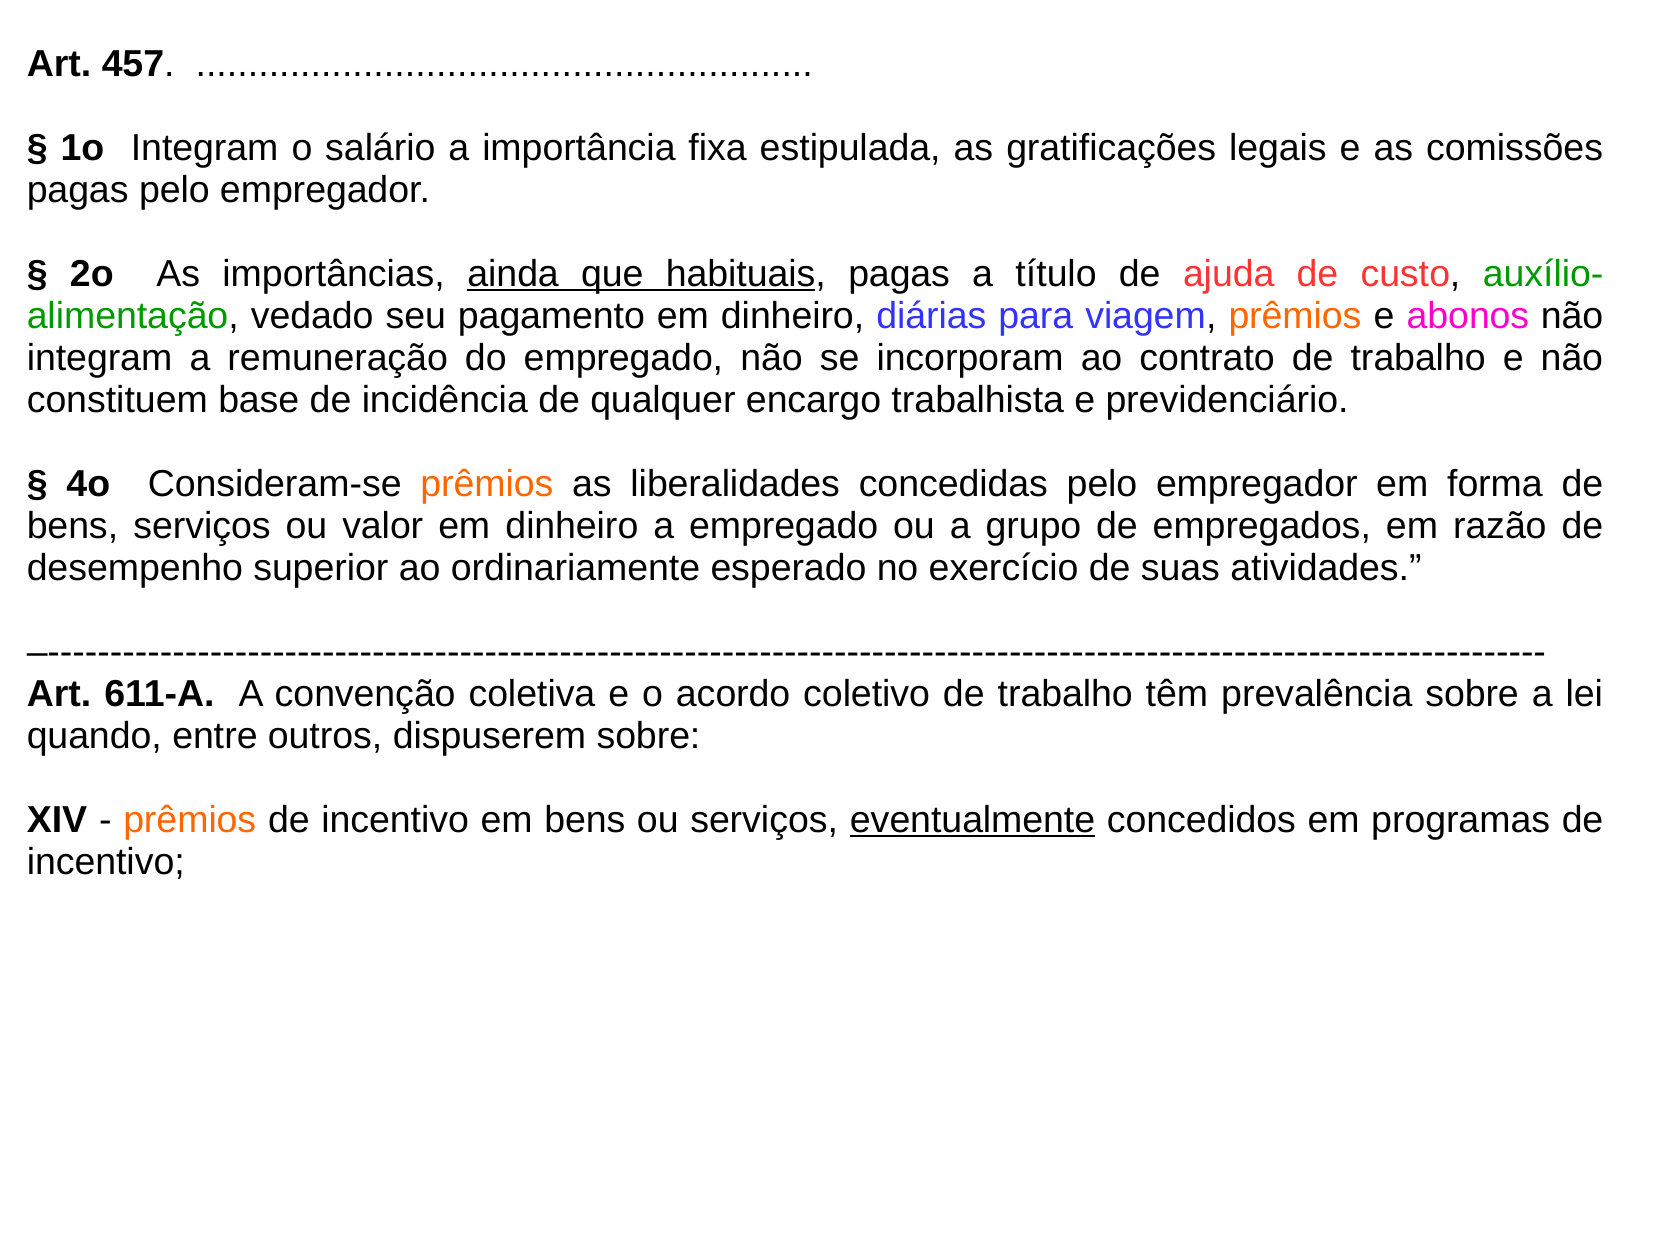

Art. 457. ...........................................................
§ 1o Integram o salário a importância fixa estipulada, as gratificações legais e as comissões pagas pelo empregador.
§ 2o As importâncias, ainda que habituais, pagas a título de ajuda de custo, auxílio-alimentação, vedado seu pagamento em dinheiro, diárias para viagem, prêmios e abonos não integram a remuneração do empregado, não se incorporam ao contrato de trabalho e não constituem base de incidência de qualquer encargo trabalhista e previdenciário.
§ 4o Consideram-se prêmios as liberalidades concedidas pelo empregador em forma de bens, serviços ou valor em dinheiro a empregado ou a grupo de empregados, em razão de desempenho superior ao ordinariamente esperado no exercício de suas atividades.”
–------------------------------------------------------------------------------------------------------------------------
Art. 611-A. A convenção coletiva e o acordo coletivo de trabalho têm prevalência sobre a lei quando, entre outros, dispuserem sobre:
XIV - prêmios de incentivo em bens ou serviços, eventualmente concedidos em programas de incentivo;